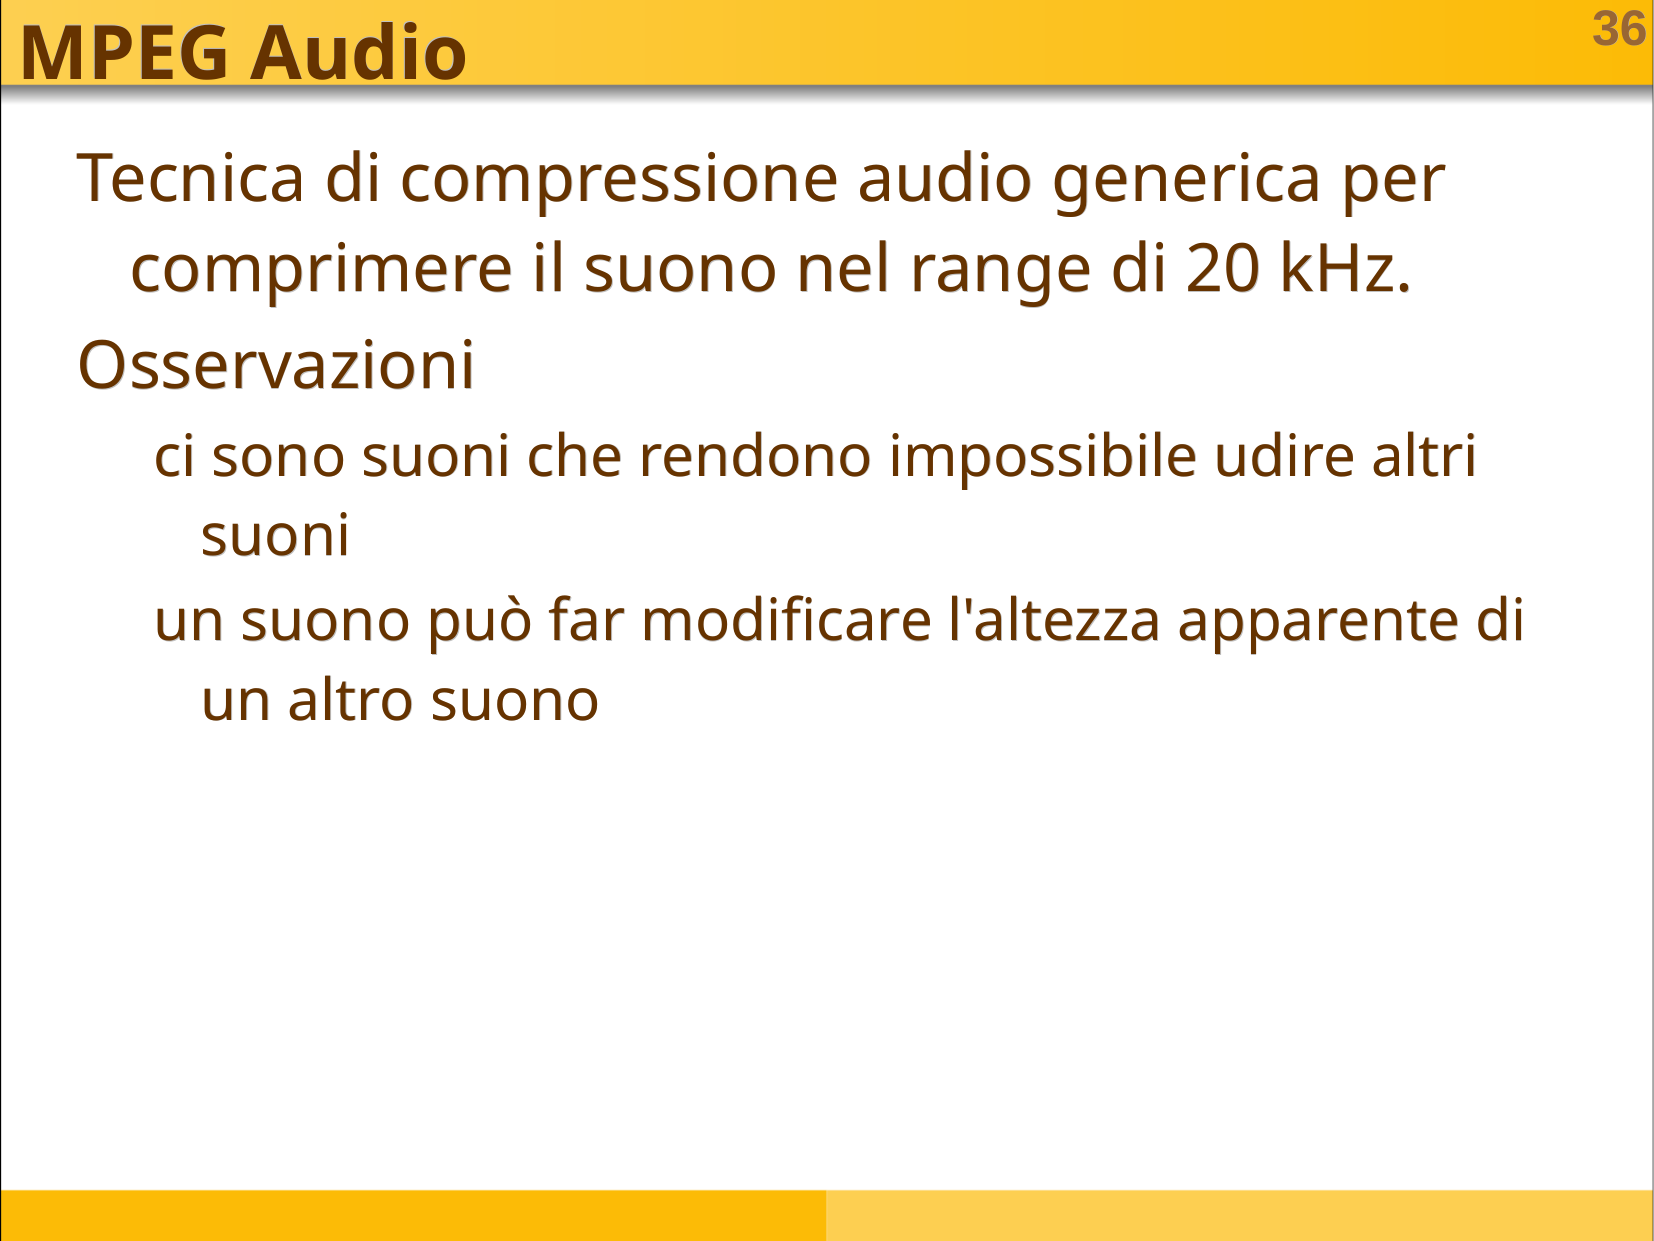

36
# MPEG Audio
Tecnica di compressione audio generica per comprimere il suono nel range di 20 kHz.
Osservazioni
ci sono suoni che rendono impossibile udire altri suoni
un suono può far modificare l'altezza apparente di un altro suono